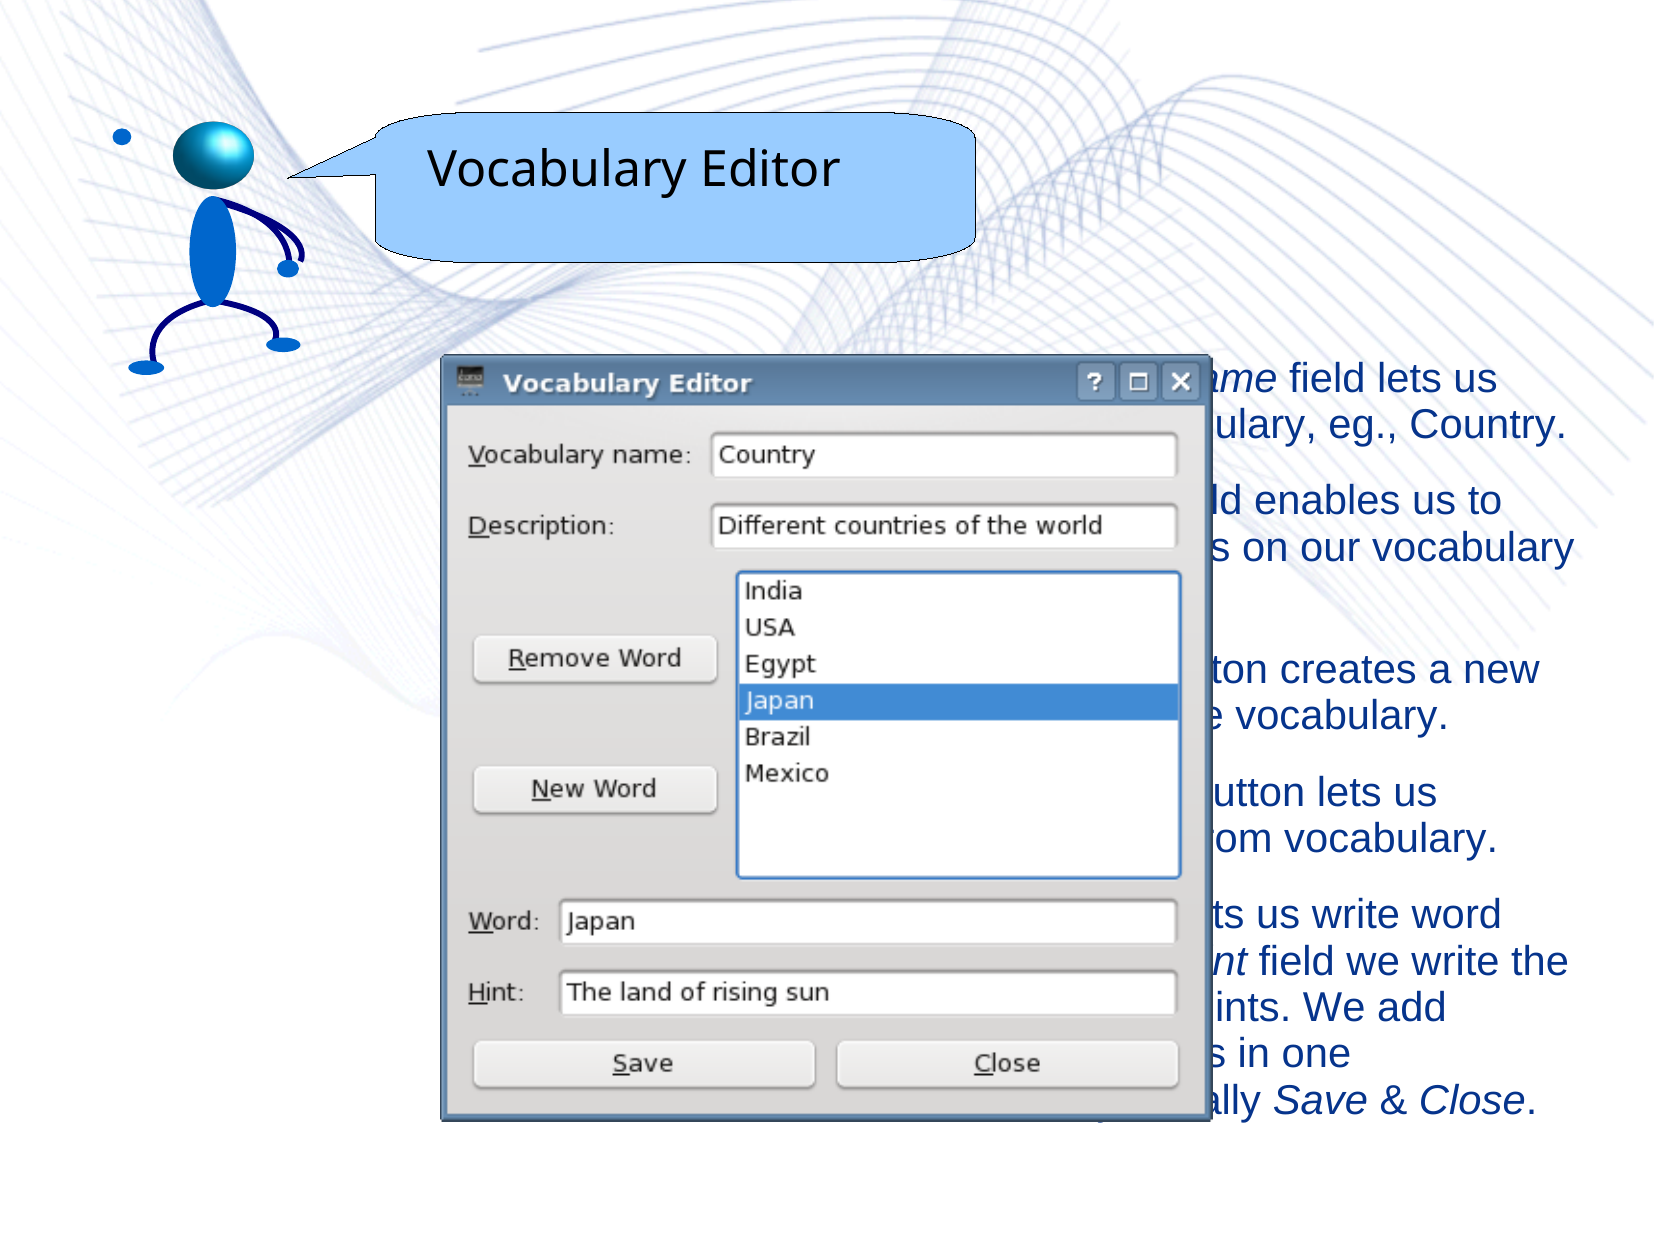

Vocabulary Editor
# The Vocabulary Name field lets us name our vocabulary, eg., Country.
The Description field enables us to give more details on our vocabulary name.
The New Word button creates a new word entry in the vocabulary.
The Delete Word button lets us remove words from vocabulary.
Then, Word field lets us write word values and in Hint field we write the corresponding hints. We add number of words in one vocabulary. Finally Save & Close.